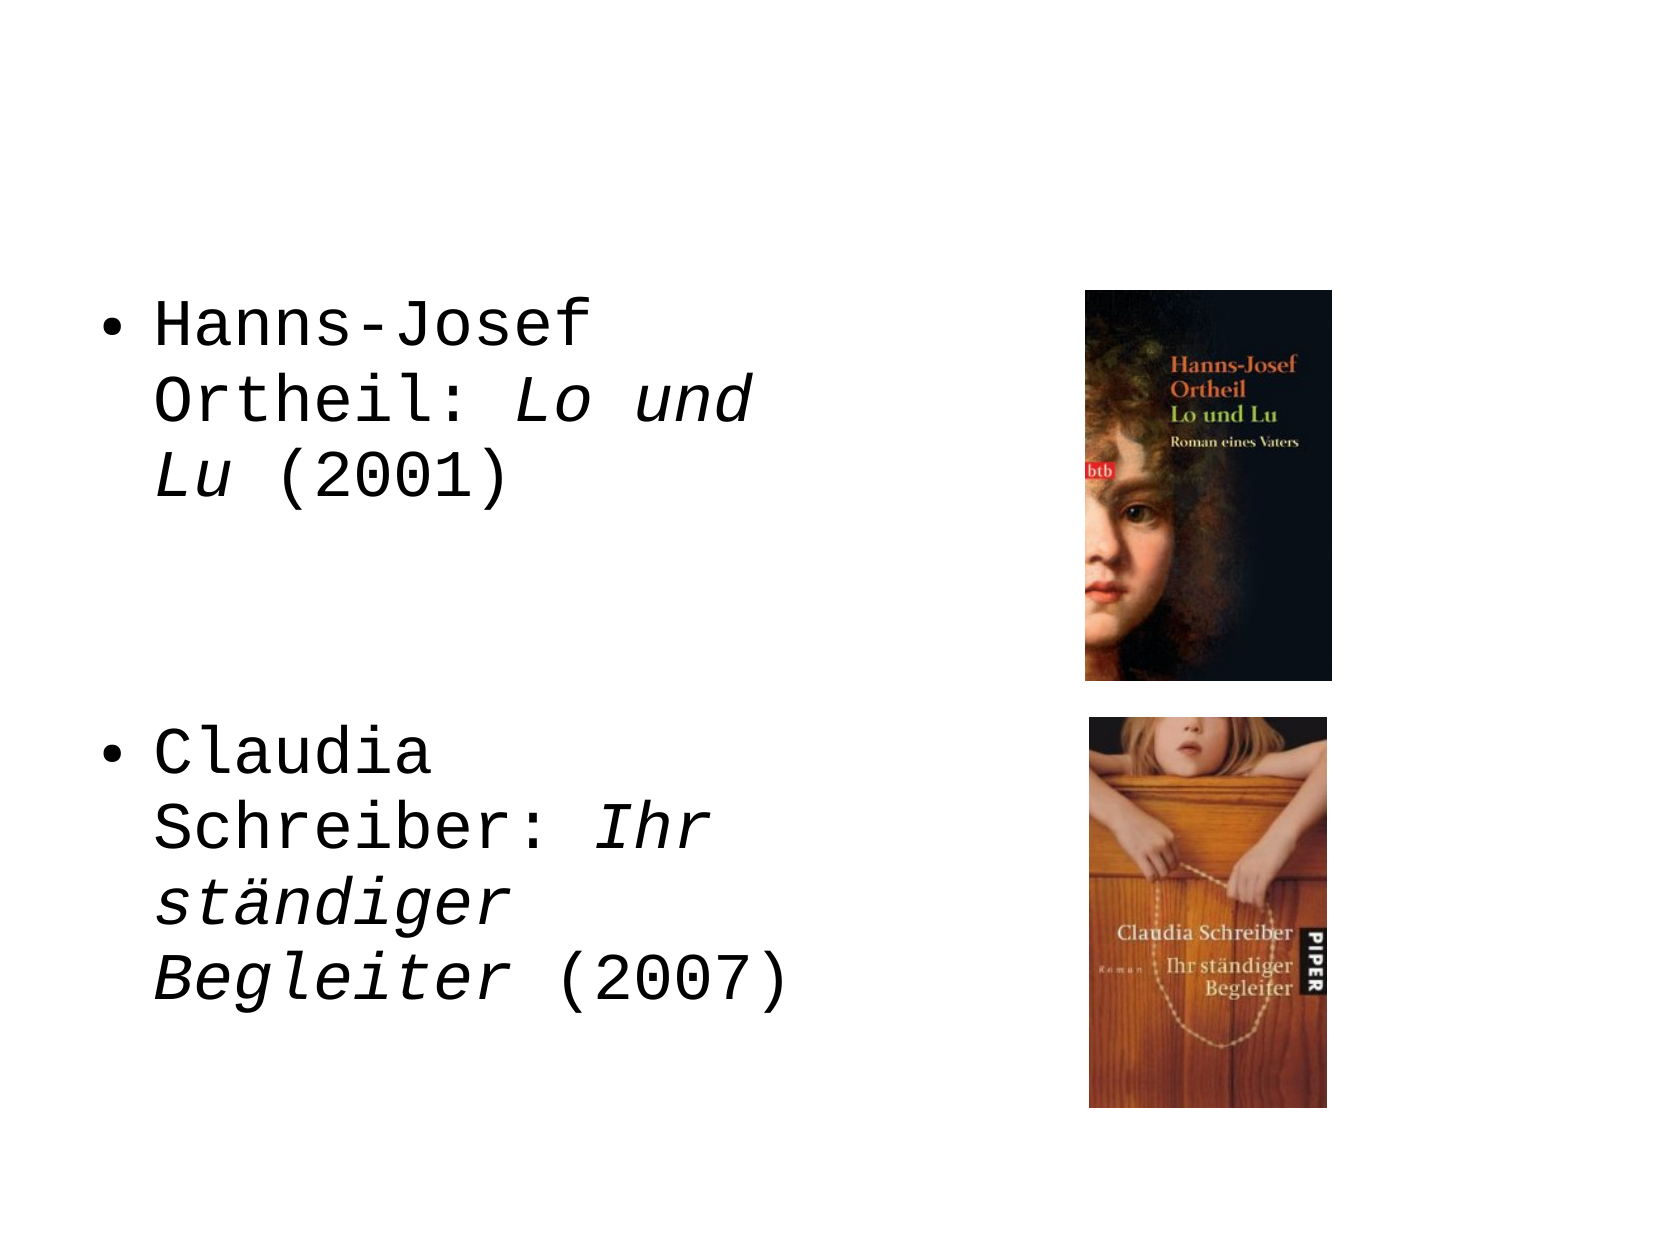

# Hanns-Josef Ortheil: Lo und Lu (2001)
Claudia Schreiber: Ihr ständiger Begleiter (2007)